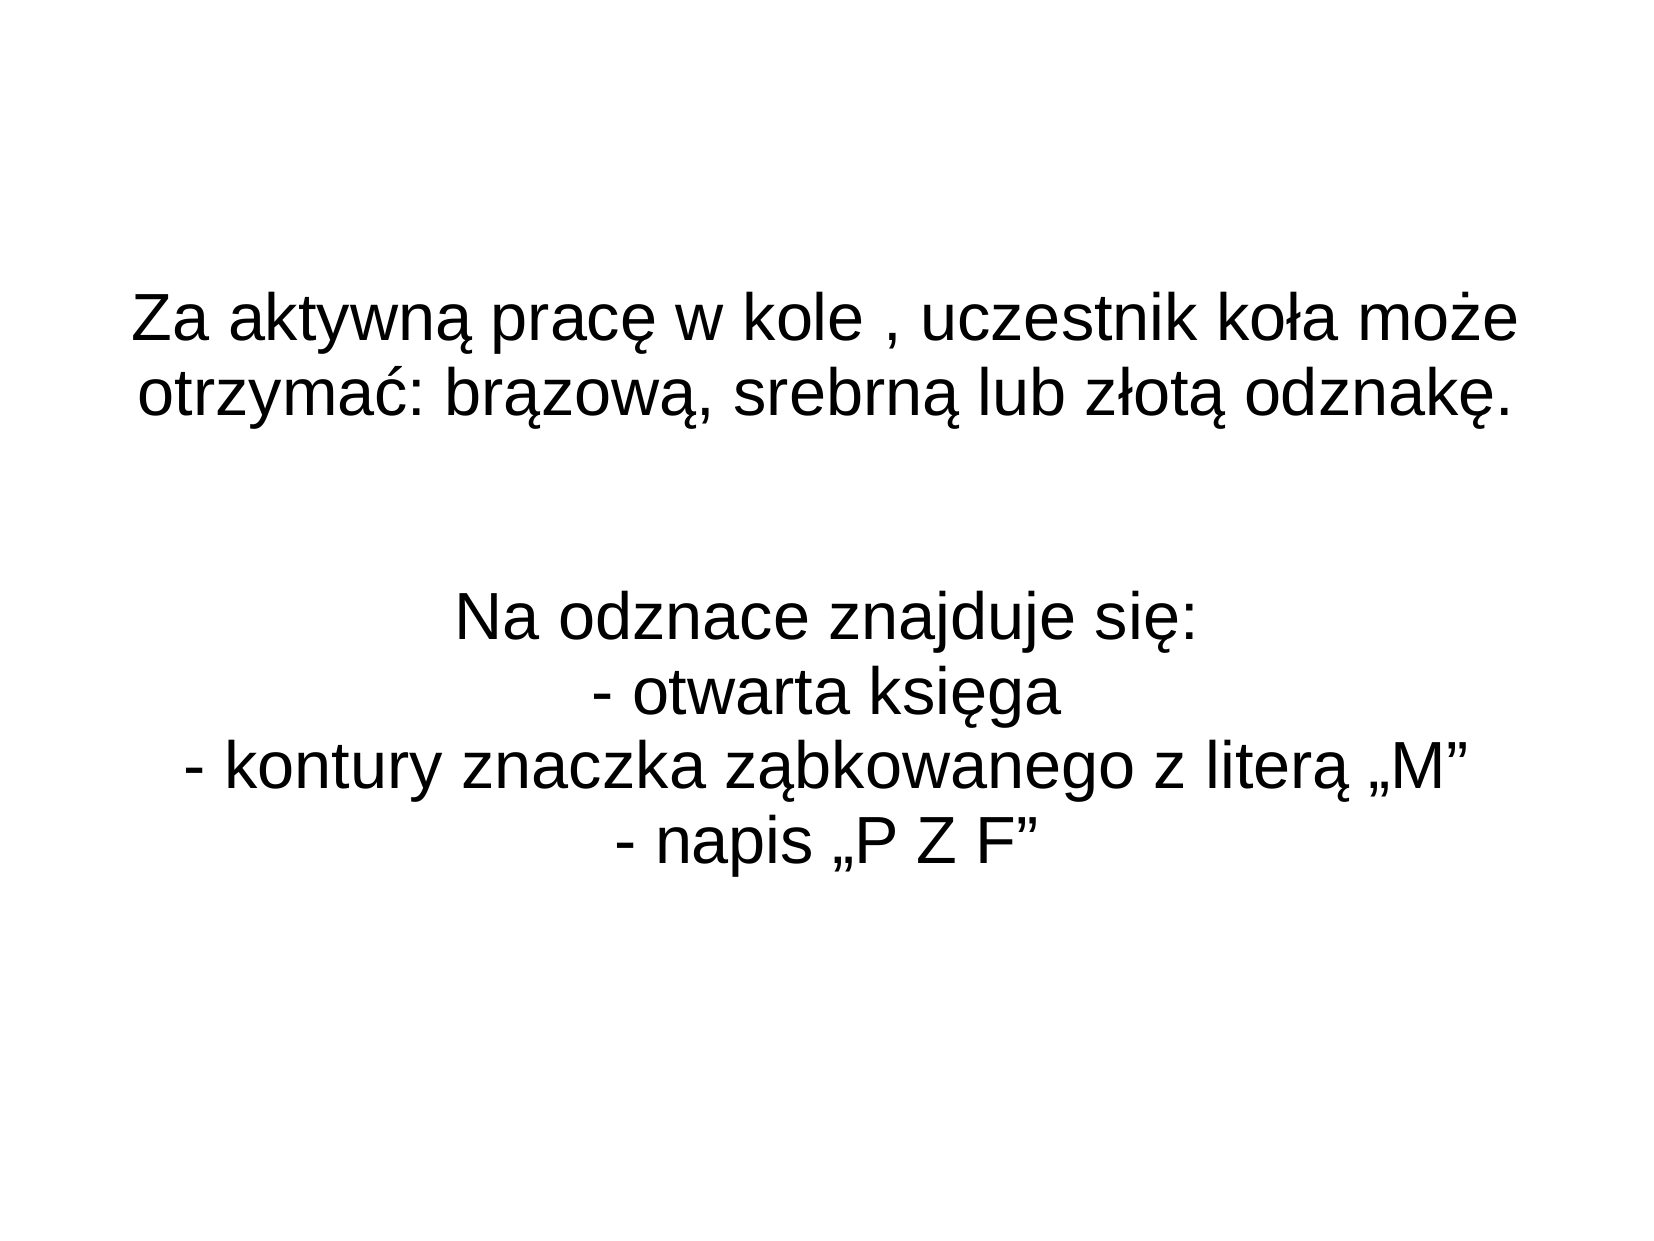

# Za aktywną pracę w kole , uczestnik koła może otrzymać: brązową, srebrną lub złotą odznakę.
Na odznace znajduje się:
- otwarta księga
- kontury znaczka ząbkowanego z literą „M”
- napis „P Z F”